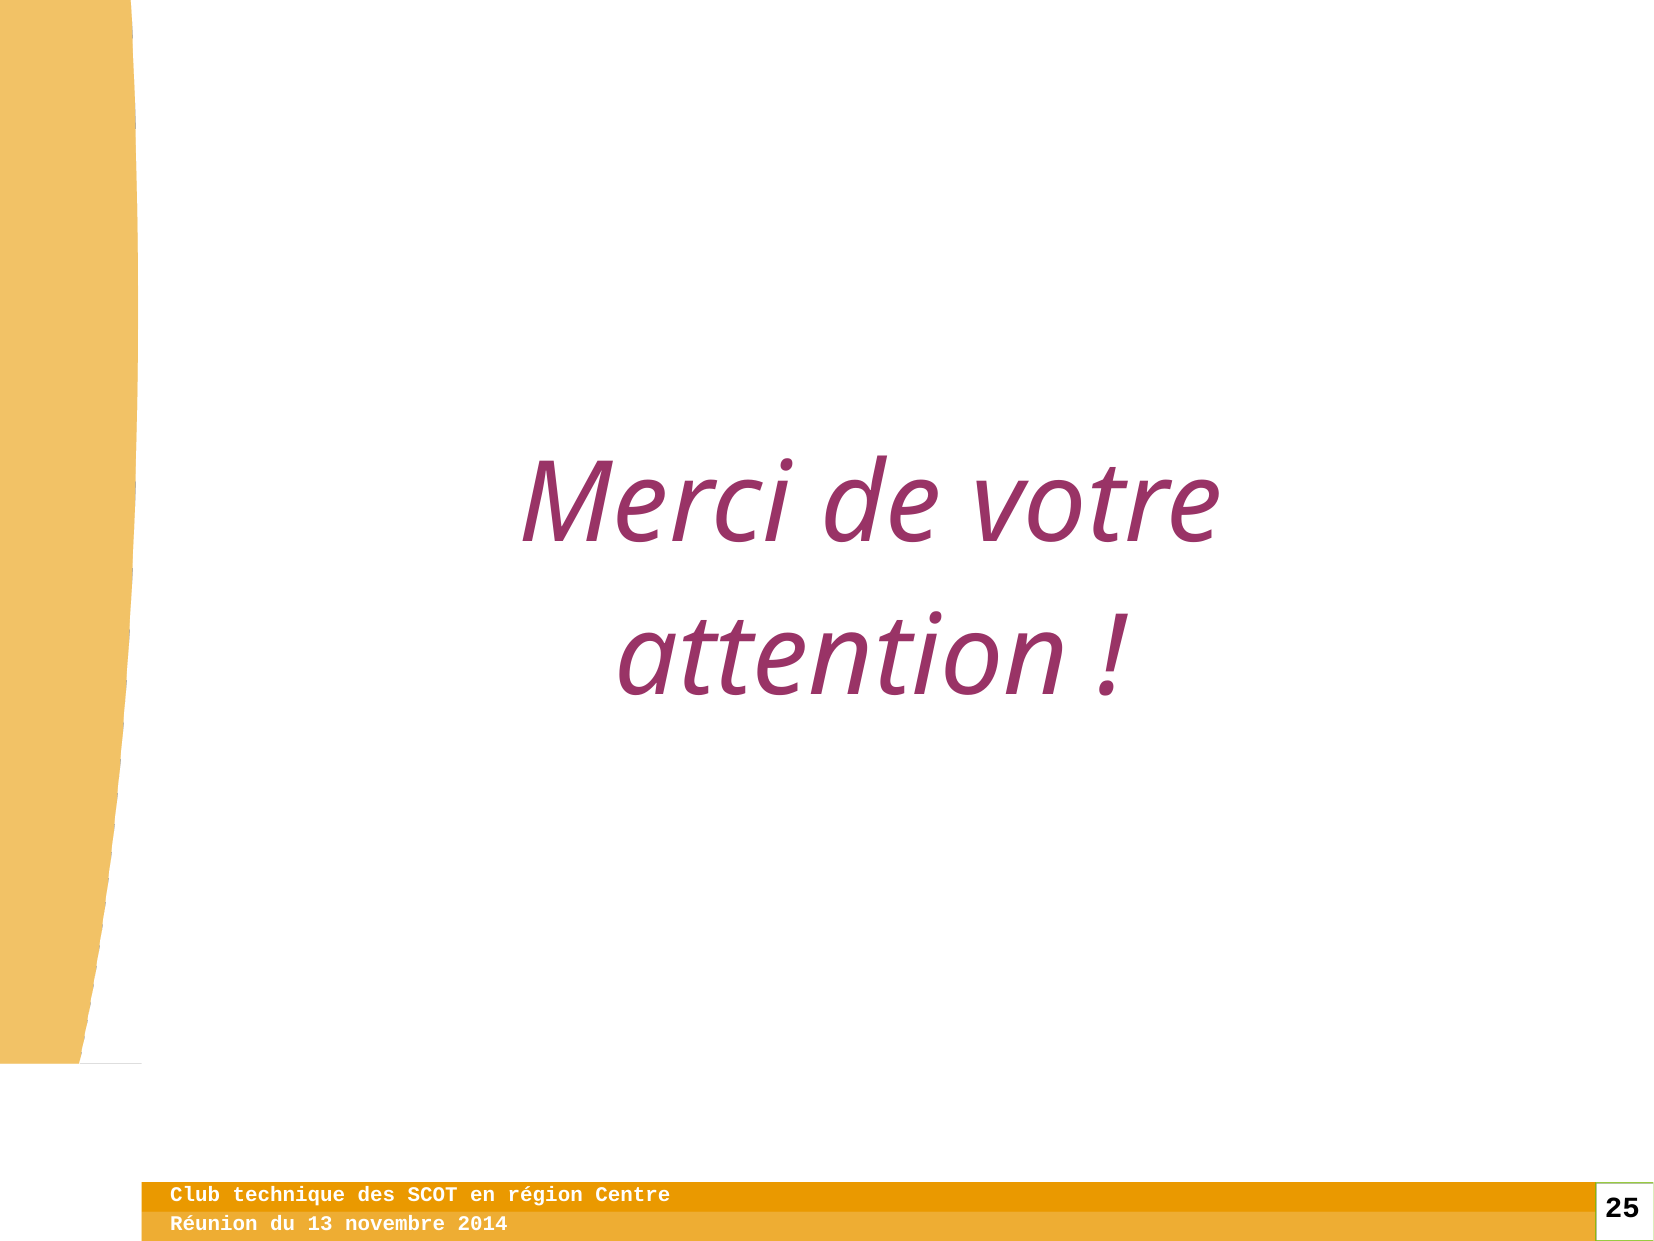

#
Merci de votre attention !
Club technique des SCOT en région Centre
Réunion du 13 novembre 2014